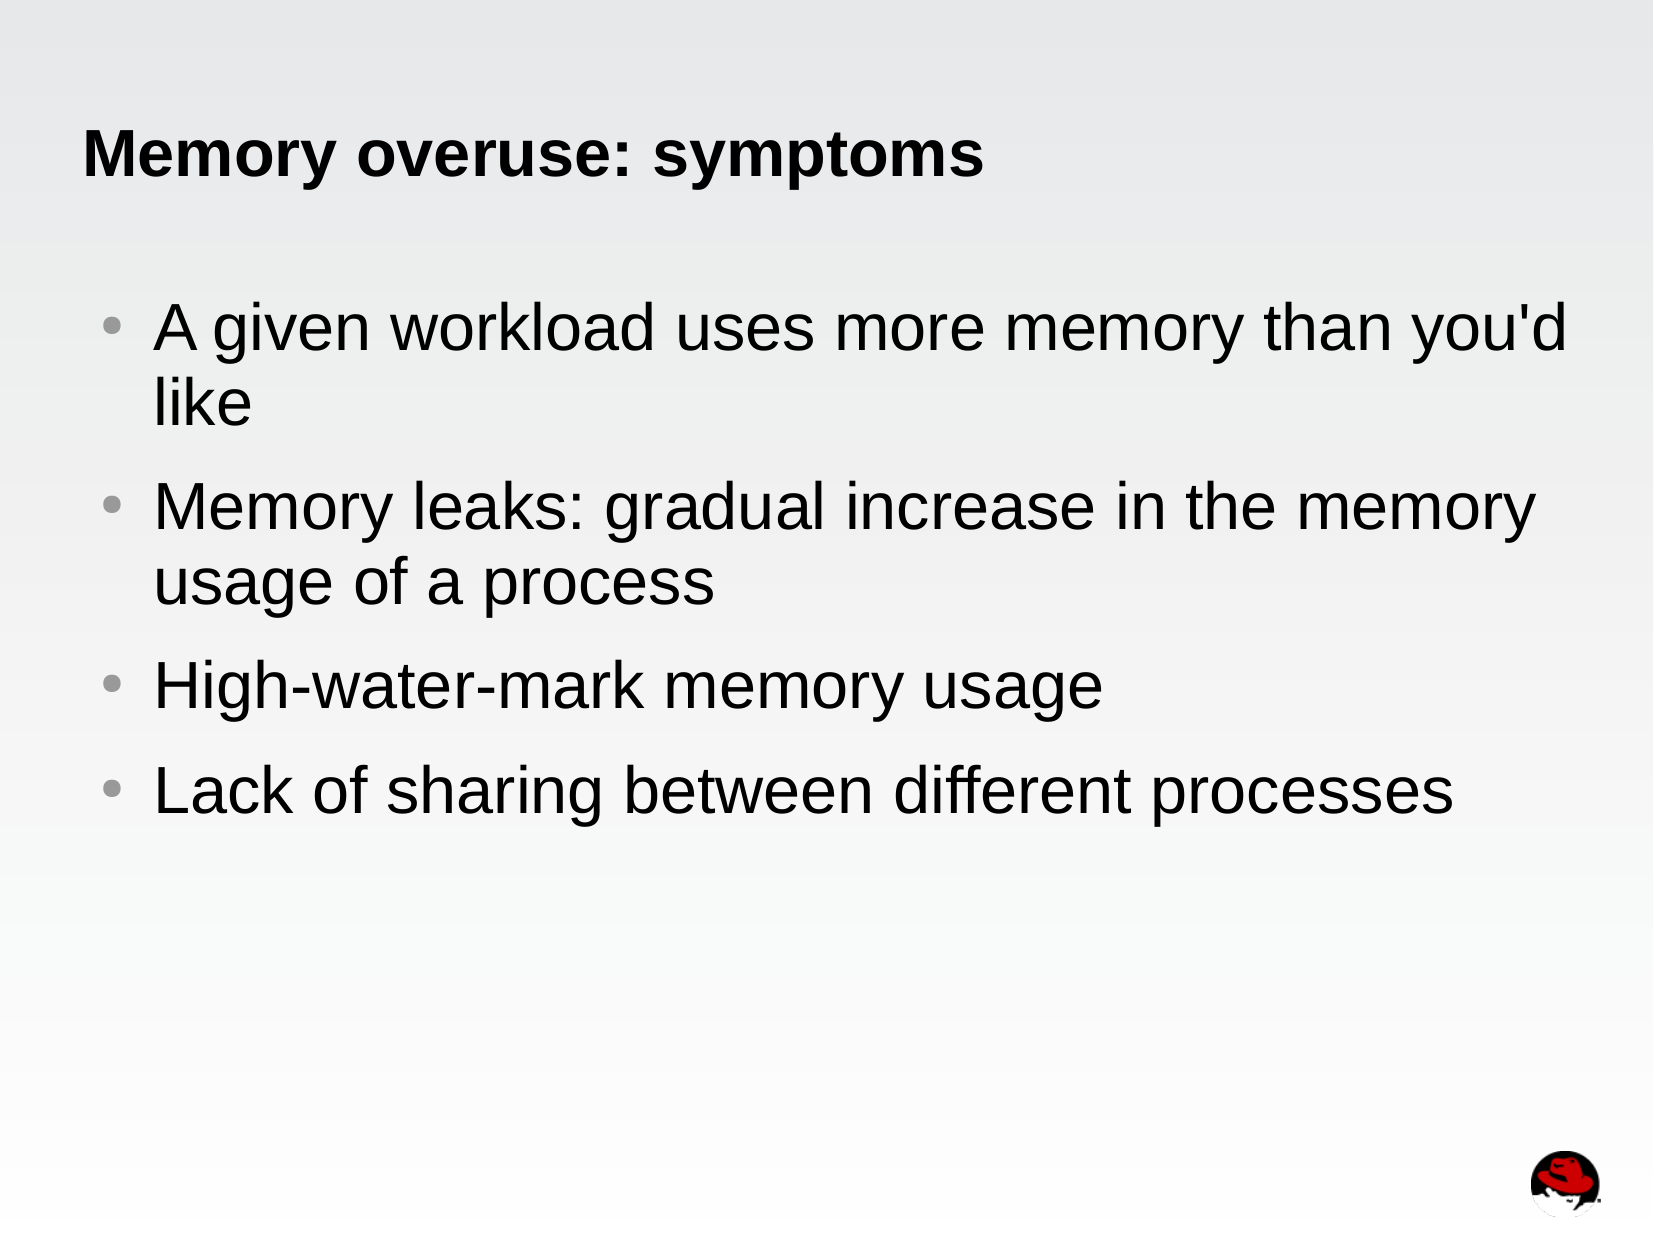

# Memory overuse: symptoms
A given workload uses more memory than you'd like
Memory leaks: gradual increase in the memory usage of a process
High-water-mark memory usage
Lack of sharing between different processes